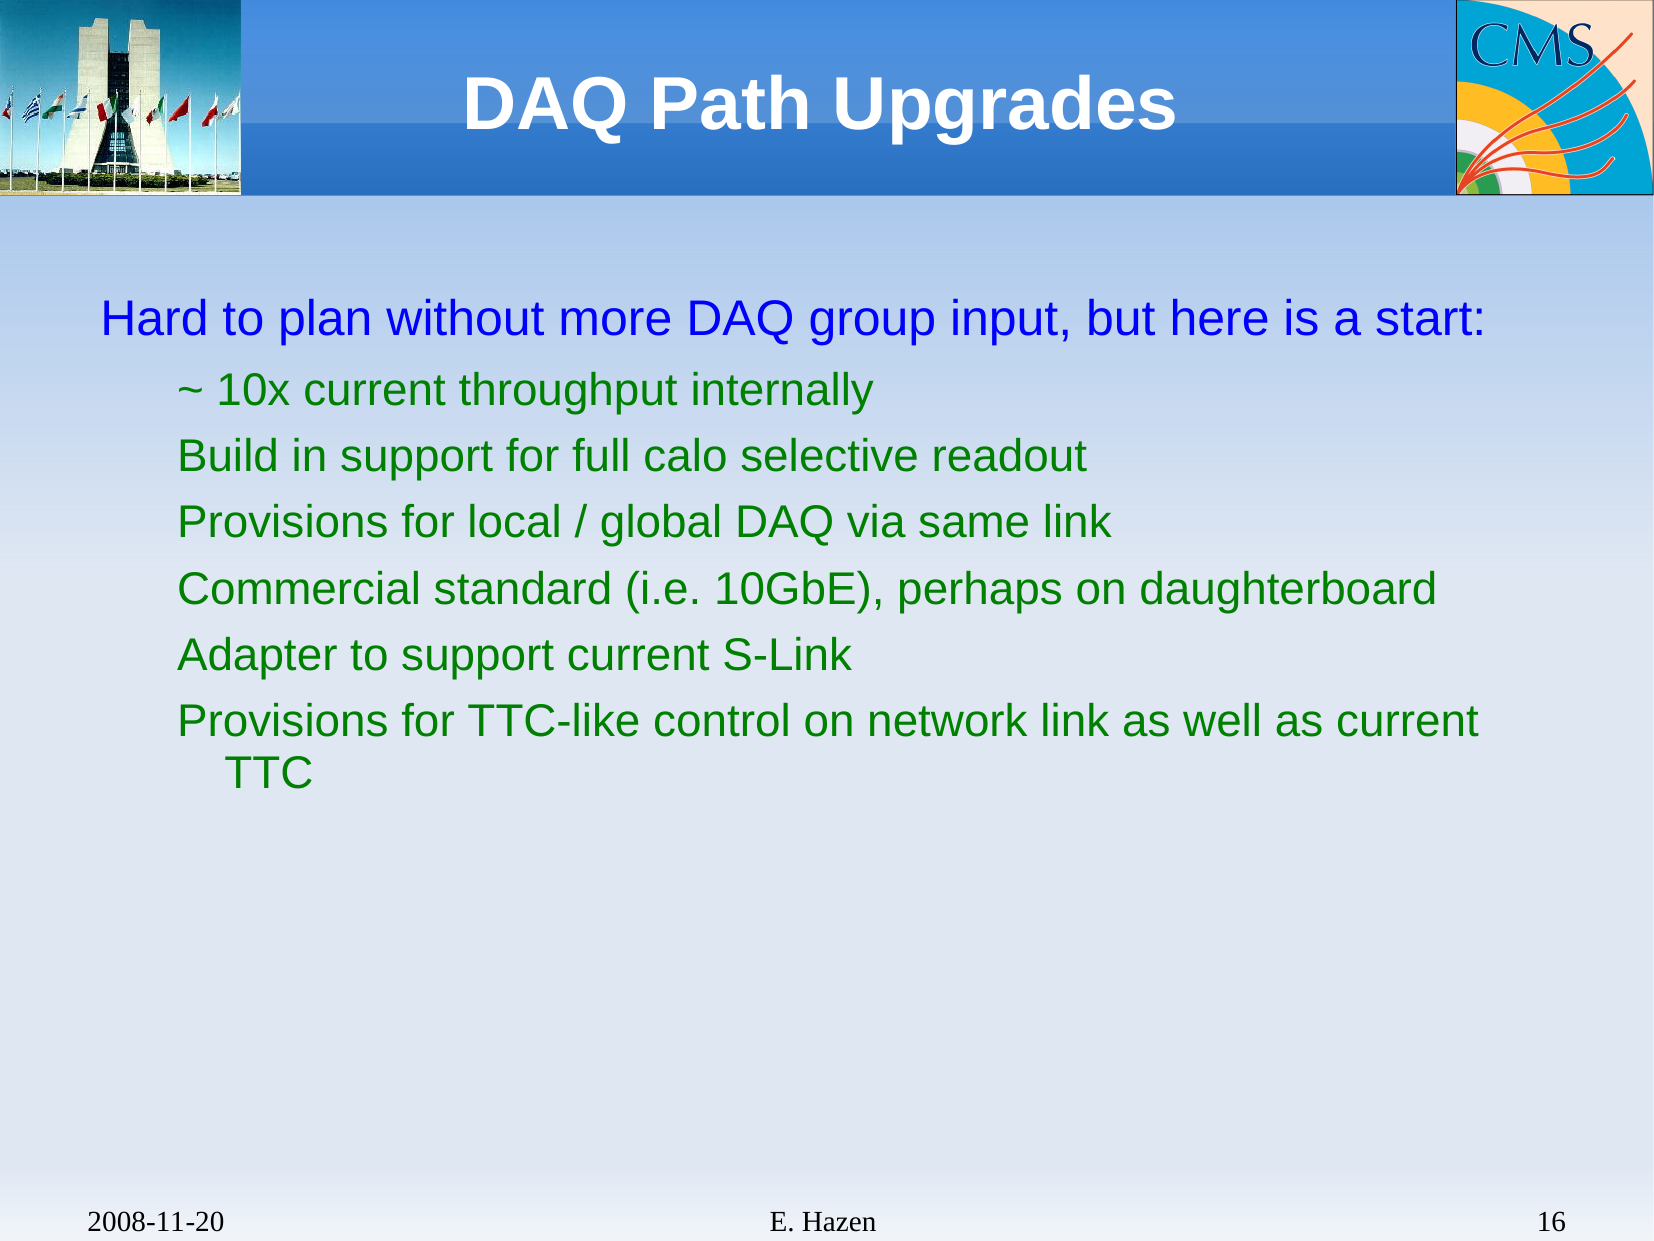

# DAQ Path Upgrades
Hard to plan without more DAQ group input, but here is a start:
~ 10x current throughput internally
Build in support for full calo selective readout
Provisions for local / global DAQ via same link
Commercial standard (i.e. 10GbE), perhaps on daughterboard
Adapter to support current S-Link
Provisions for TTC-like control on network link as well as current TTC
2008-11-20
E. Hazen
16